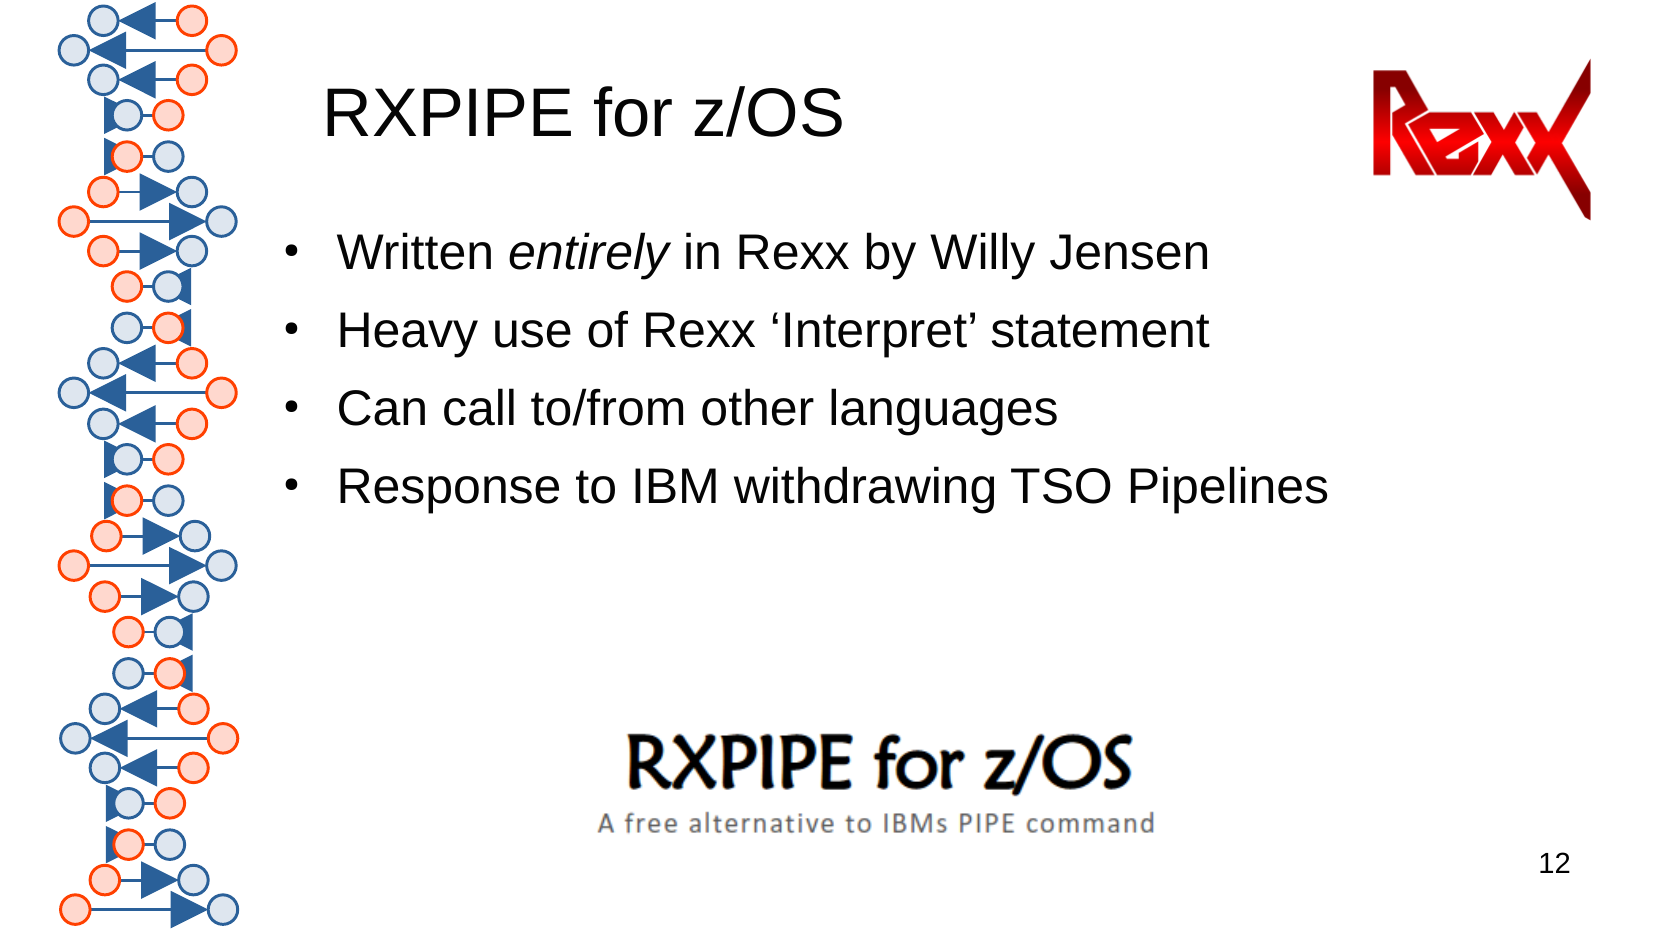

RXPIPE for z/OS
# Written entirely in Rexx by Willy Jensen
Heavy use of Rexx ‘Interpret’ statement
Can call to/from other languages
Response to IBM withdrawing TSO Pipelines
12